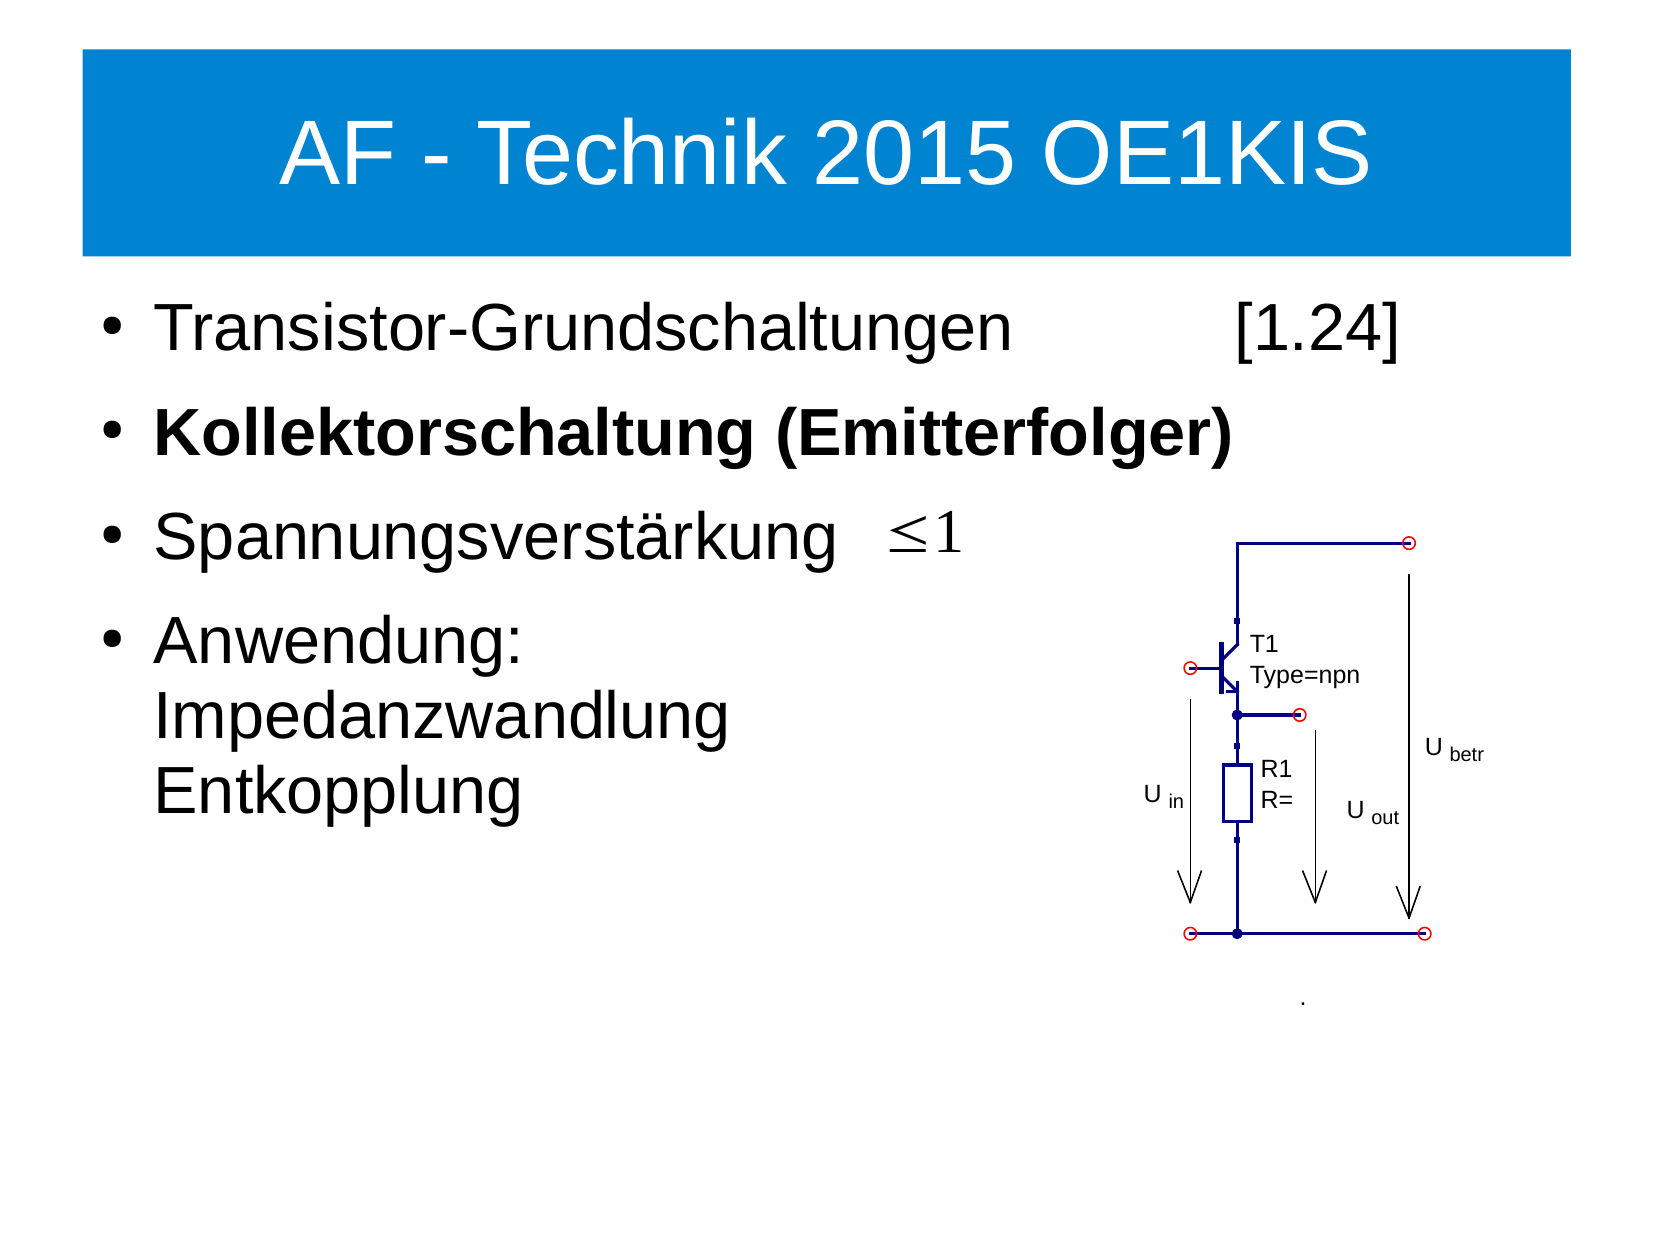

#
AF - Technik 2015 OE1KIS
Transistor-Grundschaltungen [1.24]
Kollektorschaltung (Emitterfolger)
Spannungsverstärkung
Anwendung:
Impedanzwandlung
Entkopplung